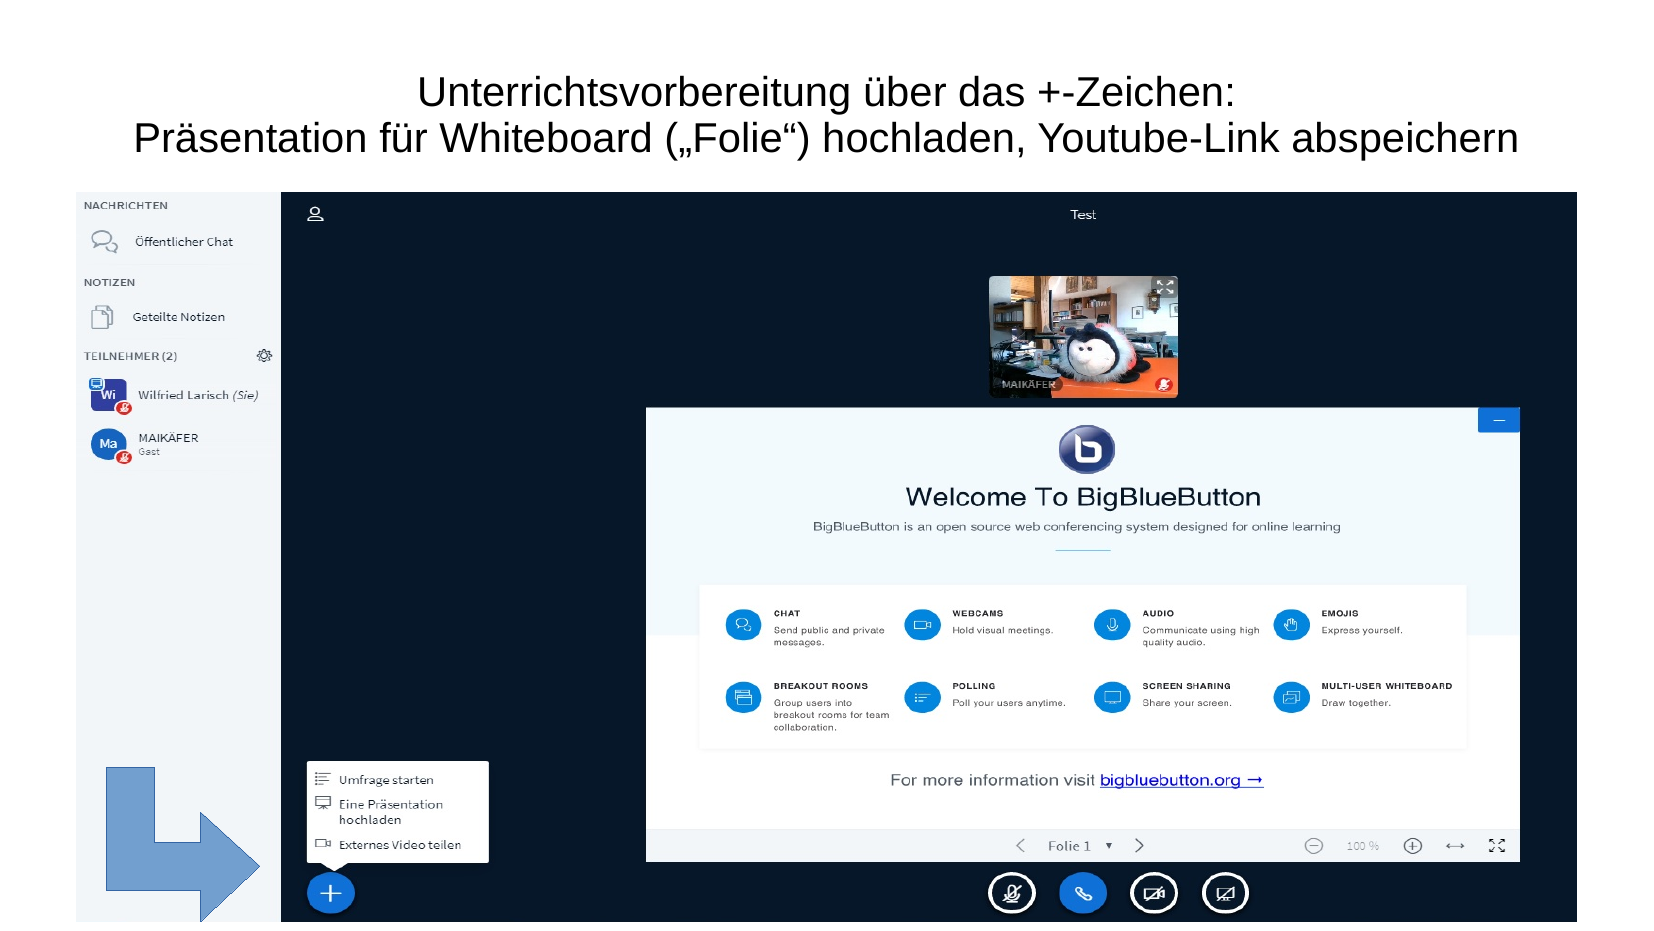

# Unterrichtsvorbereitung über das +-Zeichen: Präsentation für Whiteboard („Folie“) hochladen, Youtube-Link abspeichern